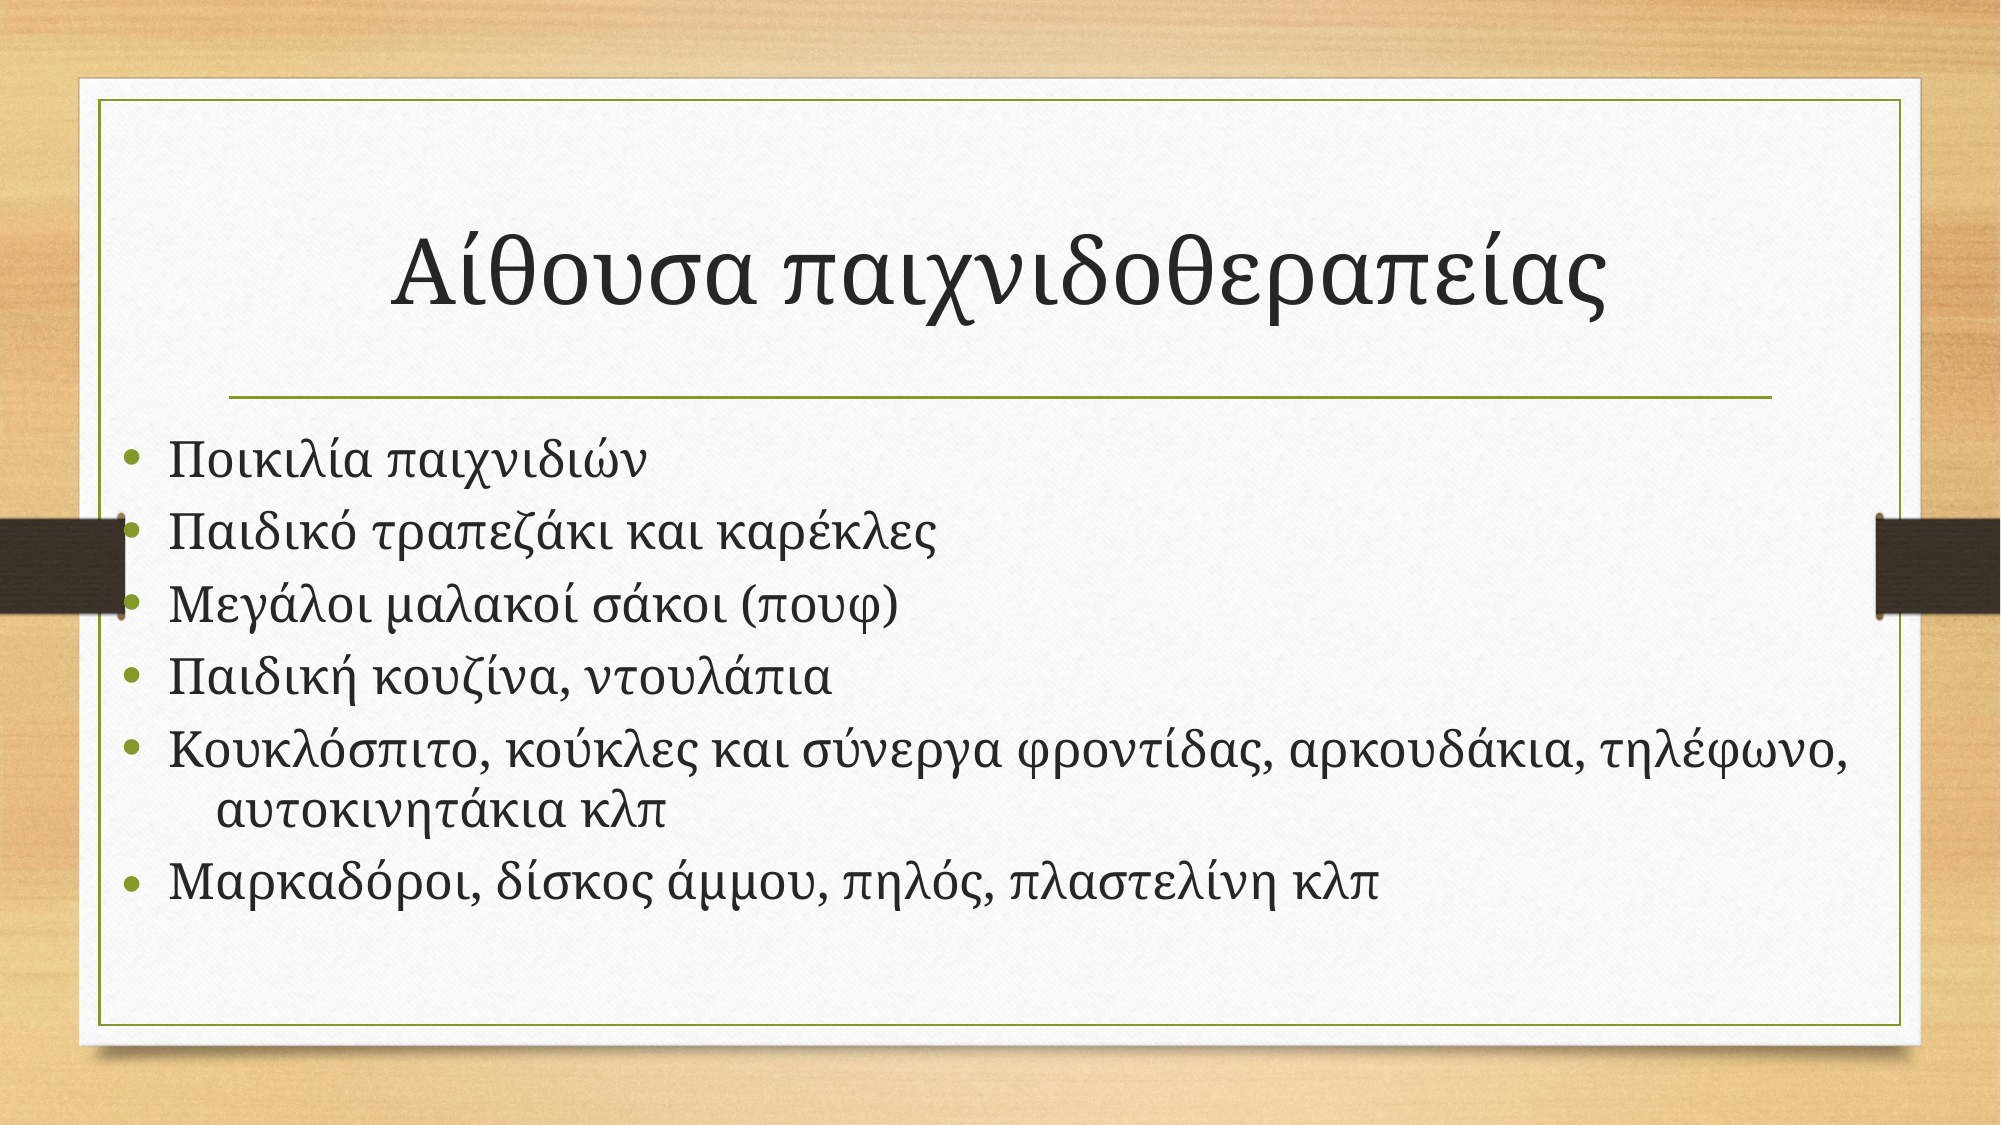

# Αίθουσα παιχνιδοθεραπείας
Ποικιλία παιχνιδιών
Παιδικό τραπεζάκι και καρέκλες
Μεγάλοι μαλακοί σάκοι (πουφ)
Παιδική κουζίνα, ντουλάπια
Κουκλόσπιτο, κούκλες και σύνεργα φροντίδας, αρκουδάκια, τηλέφωνο, αυτοκινητάκια κλπ
Μαρκαδόροι, δίσκος άμμου, πηλός, πλαστελίνη κλπ